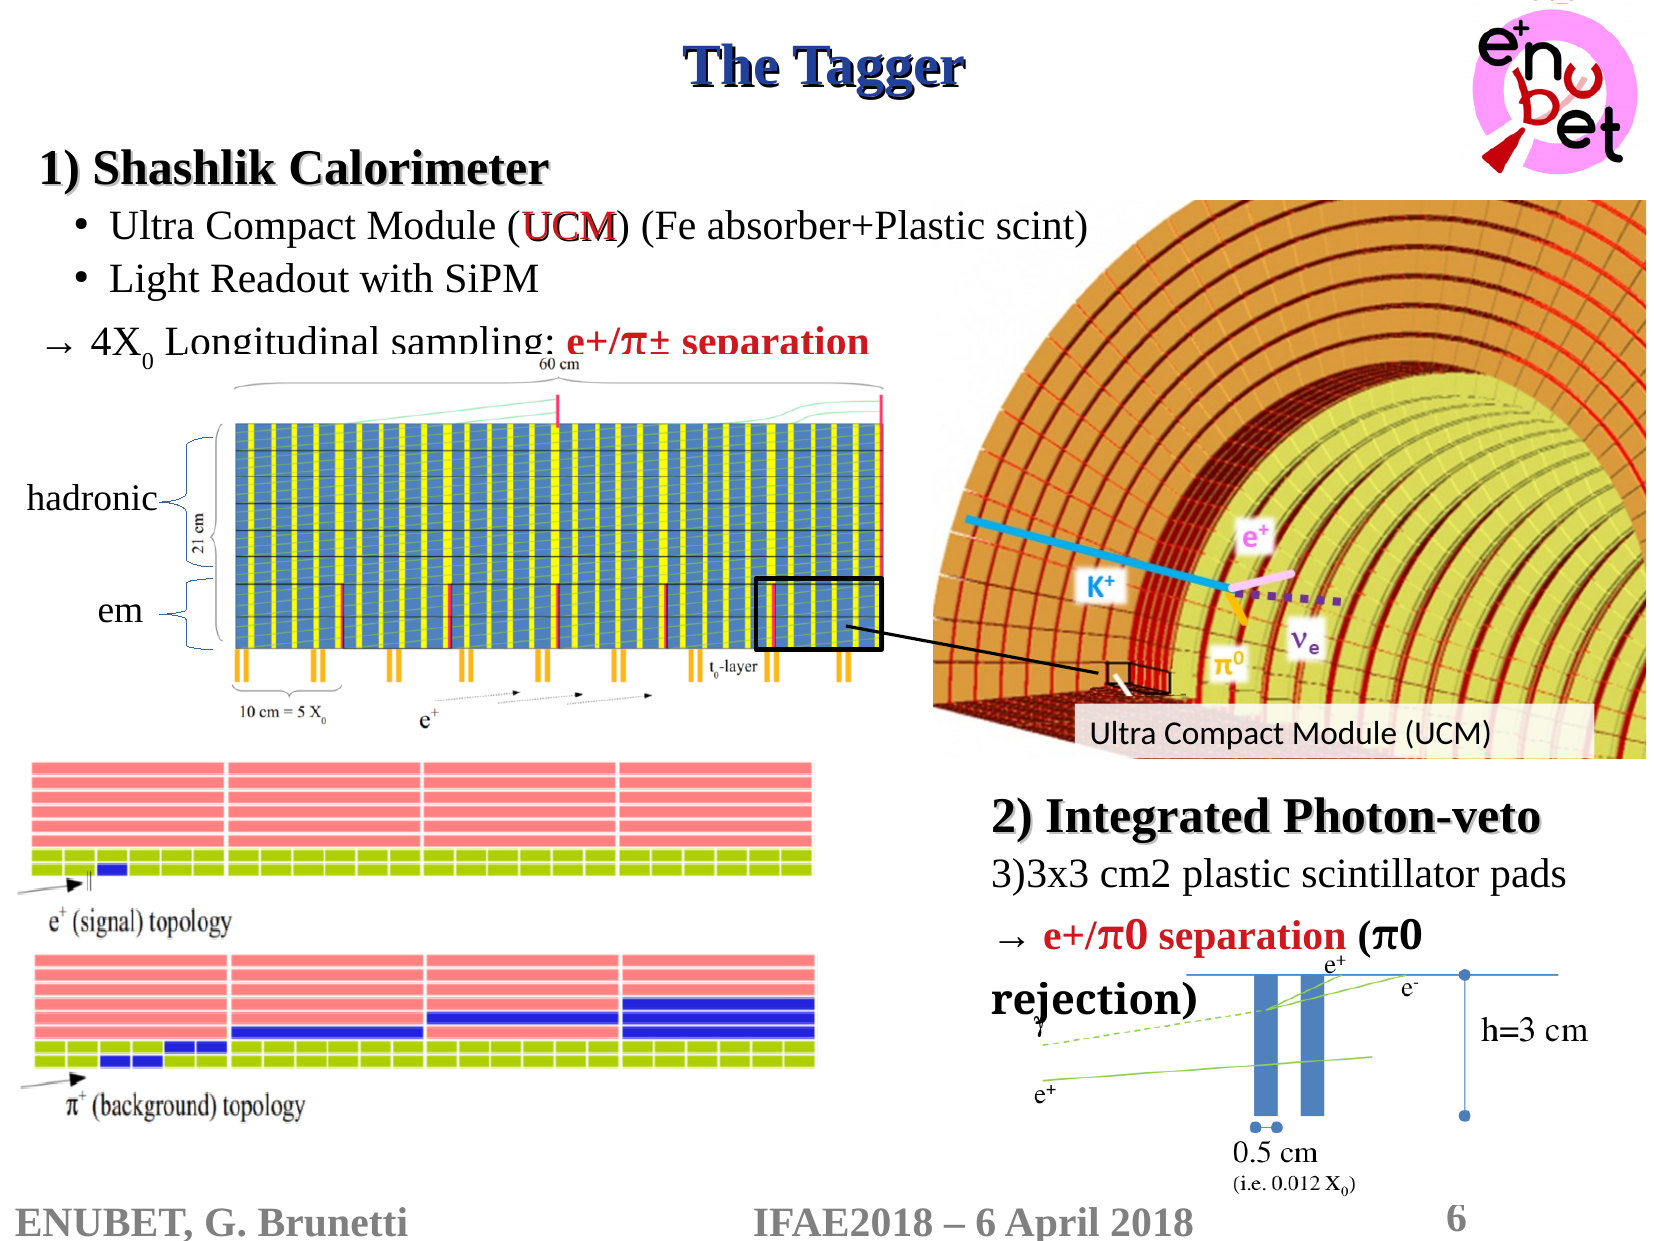

# The Tagger
 Shashlik Calorimeter
Ultra Compact Module (UCM) (Fe absorber+Plastic scint)
Light Readout with SiPM
→ 4X0 Longitudinal sampling: e+/π± separation
hadronic
em
Ultra Compact Module (UCM)
 Integrated Photon-veto
3x3 cm2 plastic scintillator pads
→ e+/π0 separation (π0 rejection)